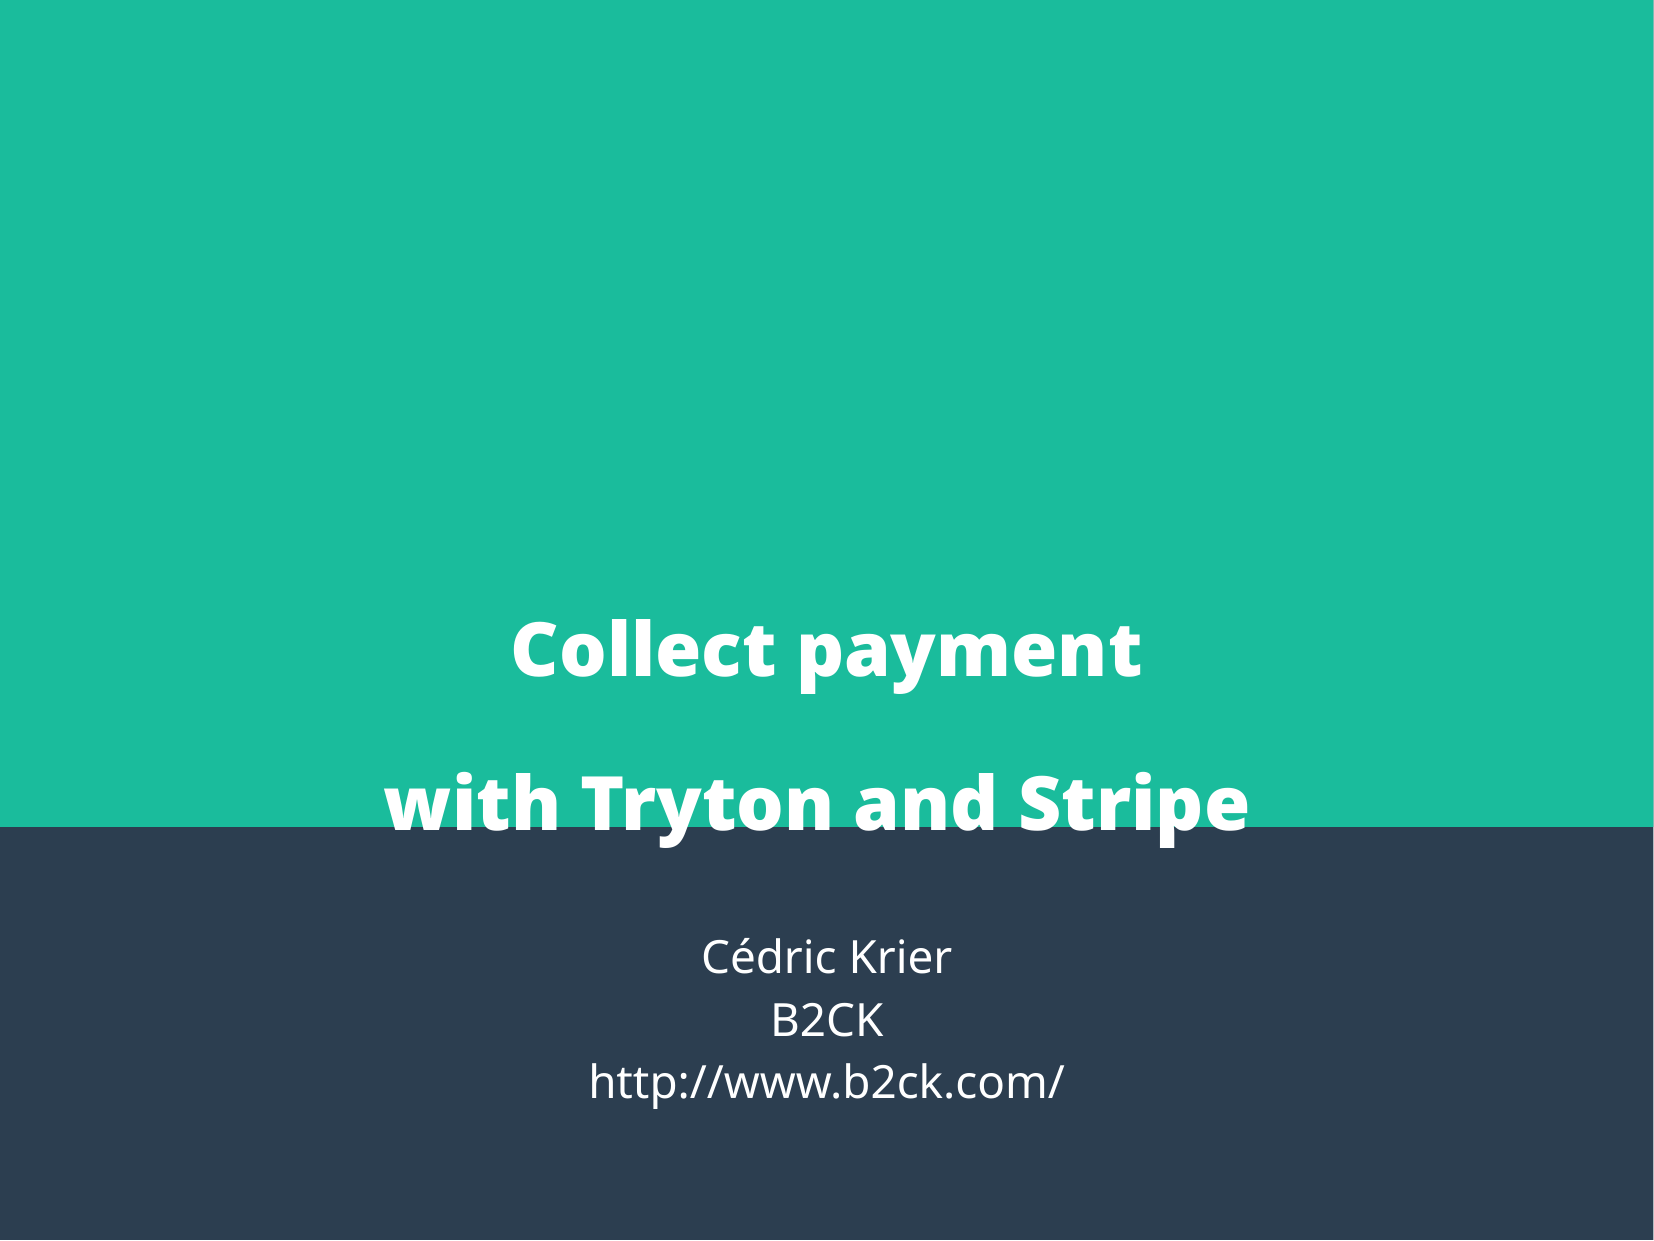

# Collect payment with Tryton and Stripe
Cédric Krier
B2CK
http://www.b2ck.com/